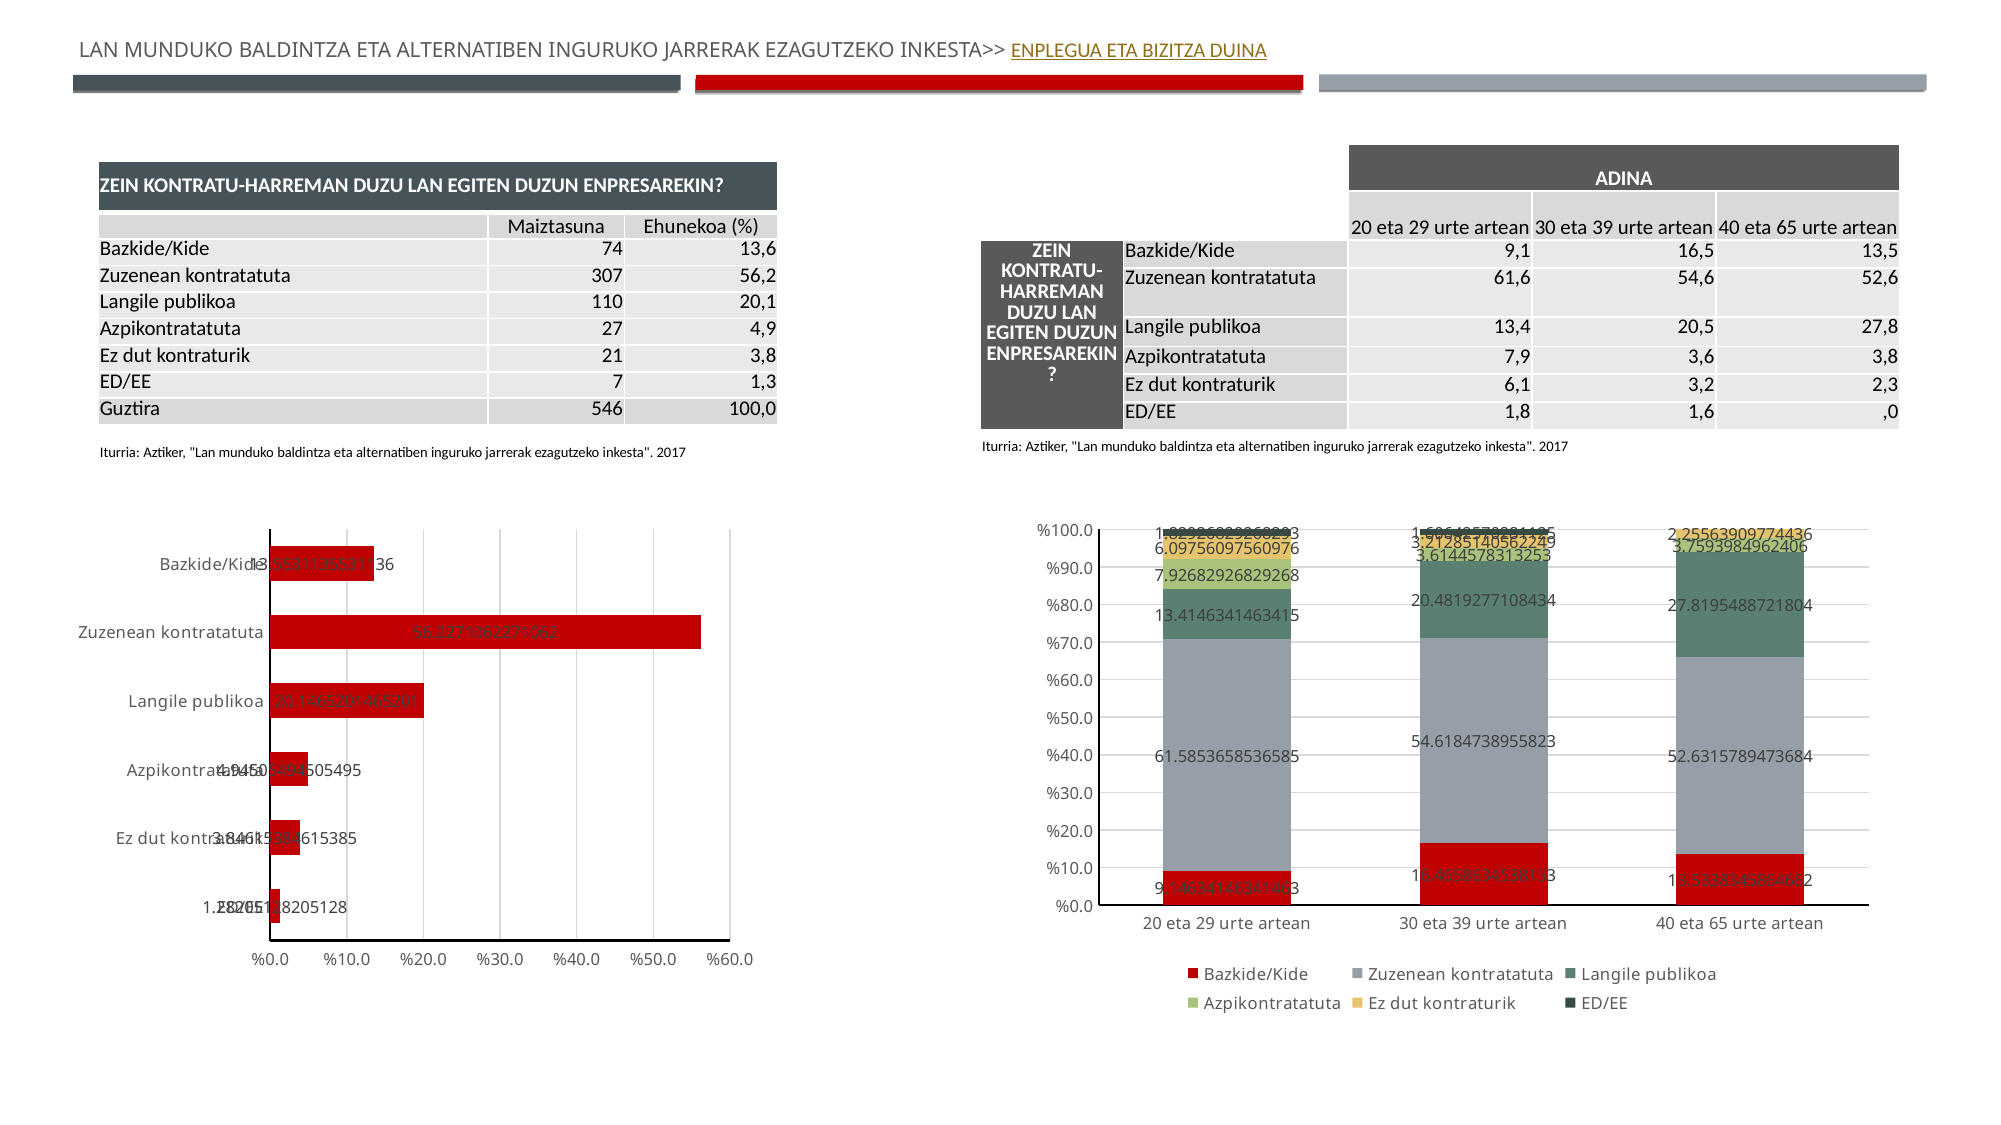

LAN MUNDUKO BALDINTZA ETA ALTERNATIBEN INGURUKO JARRERAK EZAGUTZEKO INKESTA>> ENPLEGUA ETA BIZITZA DUINA
| | | ADINA | | |
| --- | --- | --- | --- | --- |
| | | 20 eta 29 urte artean | 30 eta 39 urte artean | 40 eta 65 urte artean |
| ZEIN KONTRATU-HARREMAN DUZU LAN EGITEN DUZUN ENPRESAREKIN? | Bazkide/Kide | 9,1 | 16,5 | 13,5 |
| | Zuzenean kontratatuta | 61,6 | 54,6 | 52,6 |
| | Langile publikoa | 13,4 | 20,5 | 27,8 |
| | Azpikontratatuta | 7,9 | 3,6 | 3,8 |
| | Ez dut kontraturik | 6,1 | 3,2 | 2,3 |
| | ED/EE | 1,8 | 1,6 | ,0 |
| Iturria: Aztiker, "Lan munduko baldintza eta alternatiben inguruko jarrerak ezagutzeko inkesta". 2017 | | | | |
| ZEIN KONTRATU-HARREMAN DUZU LAN EGITEN DUZUN ENPRESAREKIN? | | |
| --- | --- | --- |
| | Maiztasuna | Ehunekoa (%) |
| Bazkide/Kide | 74 | 13,6 |
| Zuzenean kontratatuta | 307 | 56,2 |
| Langile publikoa | 110 | 20,1 |
| Azpikontratatuta | 27 | 4,9 |
| Ez dut kontraturik | 21 | 3,8 |
| ED/EE | 7 | 1,3 |
| Guztira | 546 | 100,0 |
| Iturria: Aztiker, "Lan munduko baldintza eta alternatiben inguruko jarrerak ezagutzeko inkesta". 2017 | | |
### Chart
| Category | Bazkide/Kide | Zuzenean kontratatuta | Langile publikoa | Azpikontratatuta | Ez dut kontraturik | ED/EE |
|---|---|---|---|---|---|---|
| 20 eta 29 urte artean | 9.14634146341463 | 61.5853658536585 | 13.4146341463415 | 7.92682926829268 | 6.09756097560976 | 1.82926829268293 |
| 30 eta 39 urte artean | 16.4658634538153 | 54.6184738955823 | 20.4819277108434 | 3.6144578313253 | 3.21285140562249 | 1.60642570281125 |
| 40 eta 65 urte artean | 13.5338345864662 | 52.6315789473684 | 27.8195488721804 | 3.7593984962406 | 2.25563909774436 | None |
### Chart
| Category | |
|---|---|
| ED/EE | 1.28205128205128 |
| Ez dut kontraturik | 3.84615384615385 |
| Azpikontratatuta | 4.94505494505495 |
| Langile publikoa | 20.1465201465201 |
| Zuzenean kontratatuta | 56.2271062271062 |
| Bazkide/Kide | 13.5531135531136 |